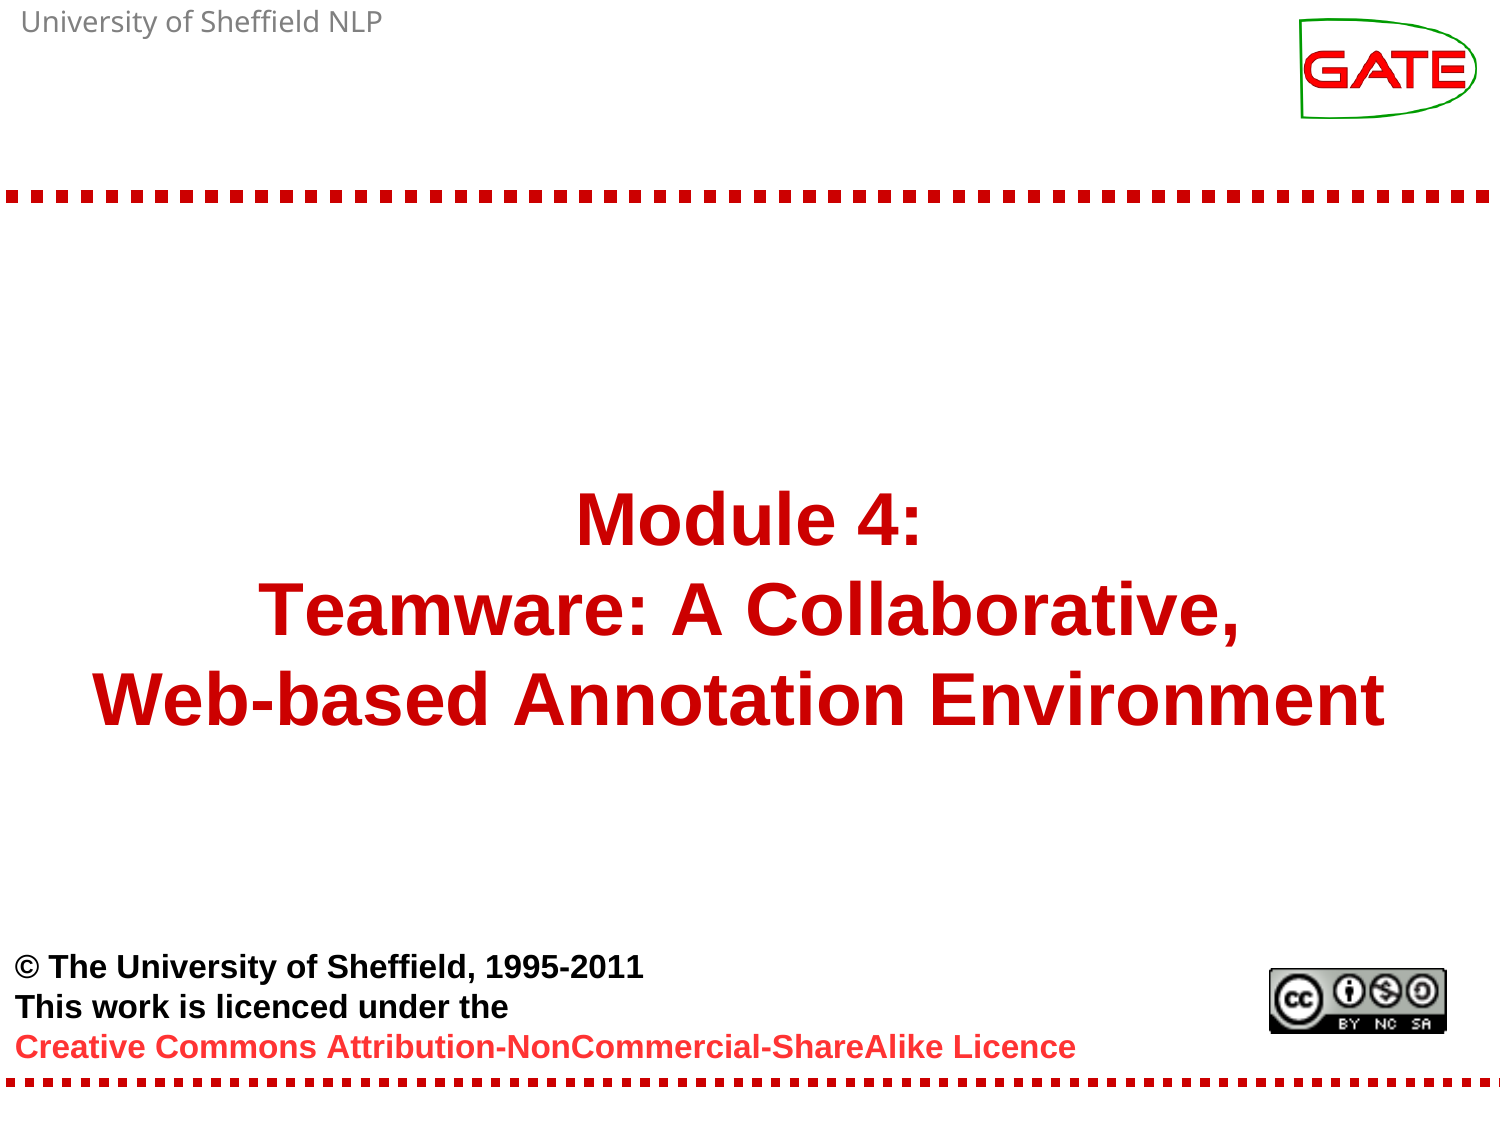

# Module 4: Teamware: A Collaborative, Web-based Annotation Environment
© The University of Sheffield, 1995-2011
This work is licenced under the Creative Commons Attribution-NonCommercial-ShareAlike Licence